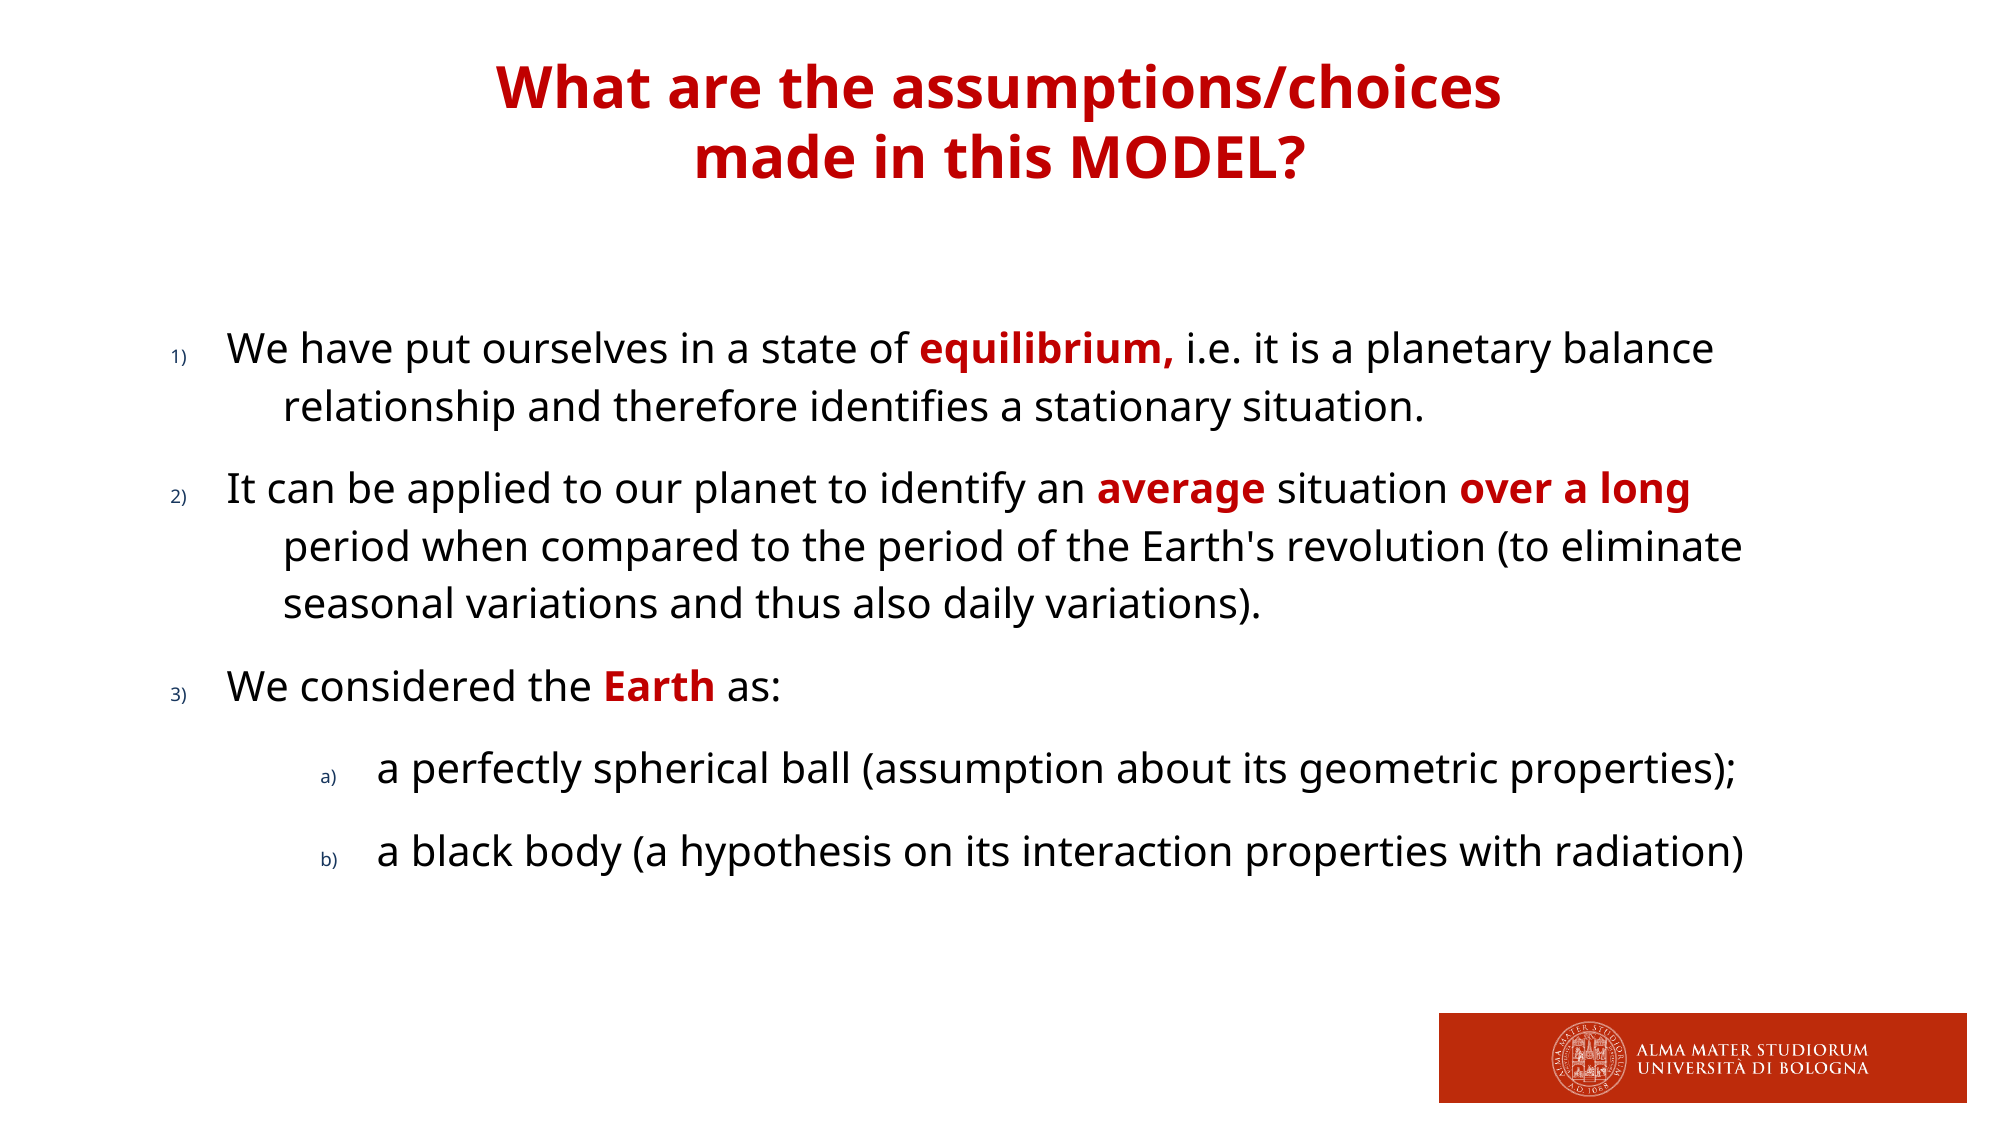

What are the assumptions/choices made in this MODEL?
We have put ourselves in a state of equilibrium, i.e. it is a planetary balance relationship and therefore identifies a stationary situation.
It can be applied to our planet to identify an average situation over a long period when compared to the period of the Earth's revolution (to eliminate seasonal variations and thus also daily variations).
We considered the Earth as:
a perfectly spherical ball (assumption about its geometric properties);
a black body (a hypothesis on its interaction properties with radiation)